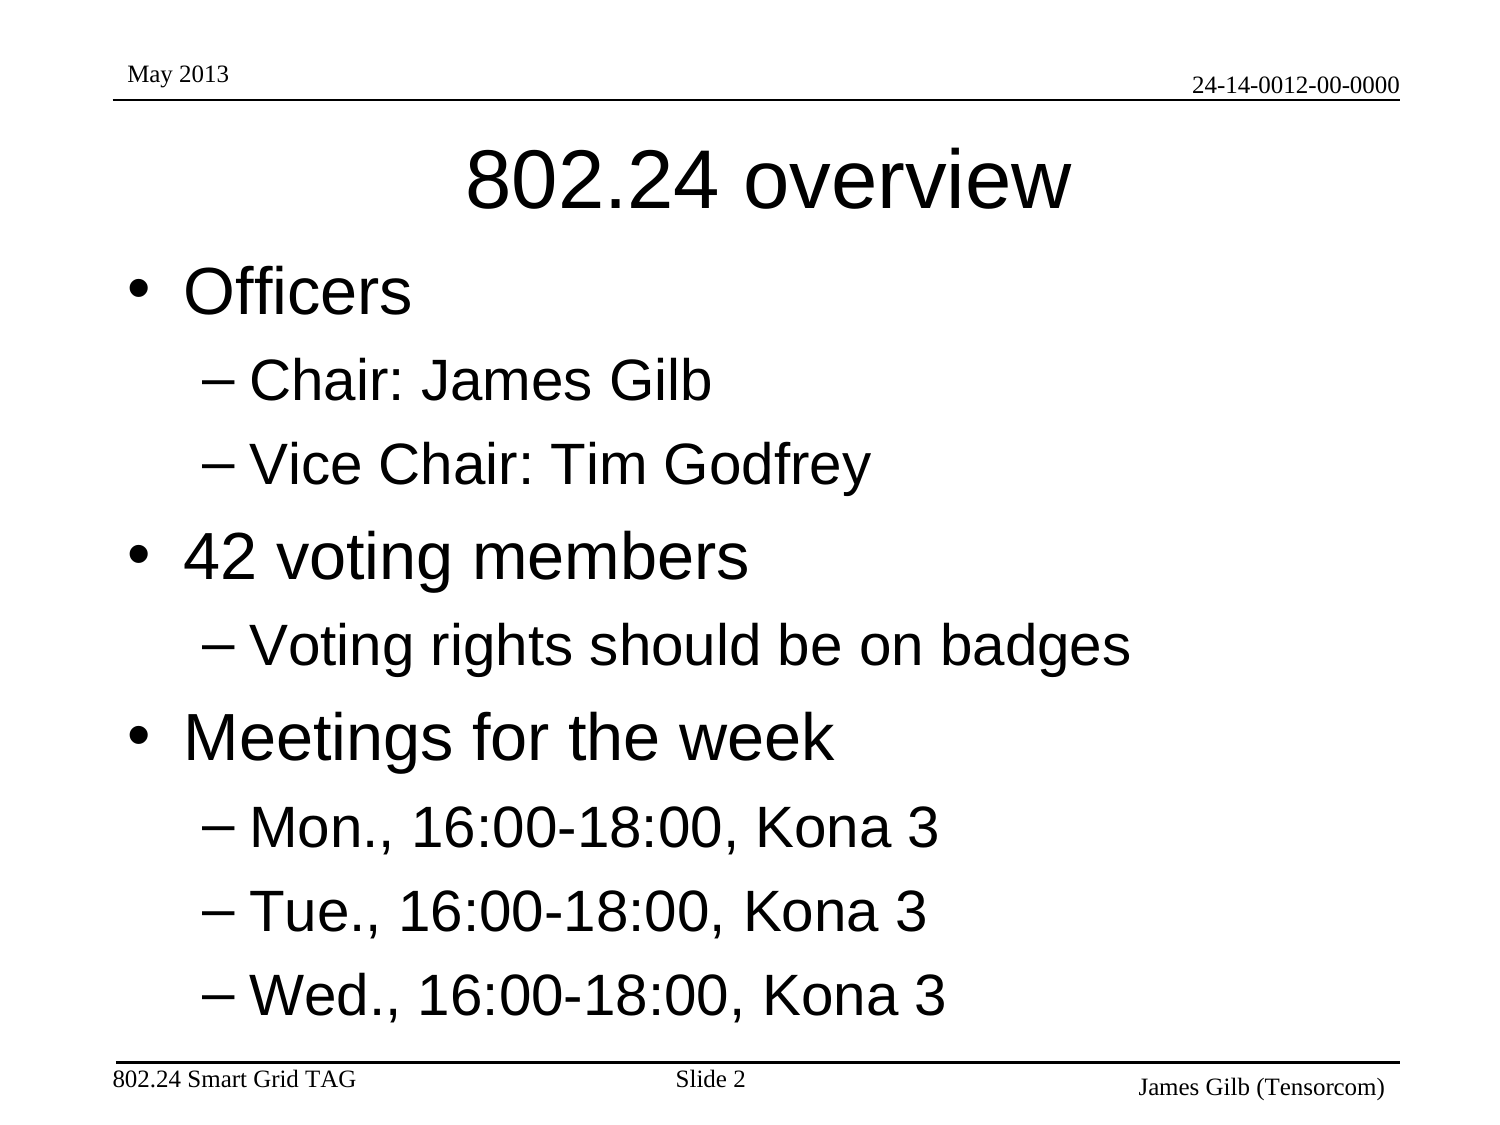

# 802.24 overview
Officers
Chair: James Gilb
Vice Chair: Tim Godfrey
42 voting members
Voting rights should be on badges
Meetings for the week
Mon., 16:00-18:00, Kona 3
Tue., 16:00-18:00, Kona 3
Wed., 16:00-18:00, Kona 3
2